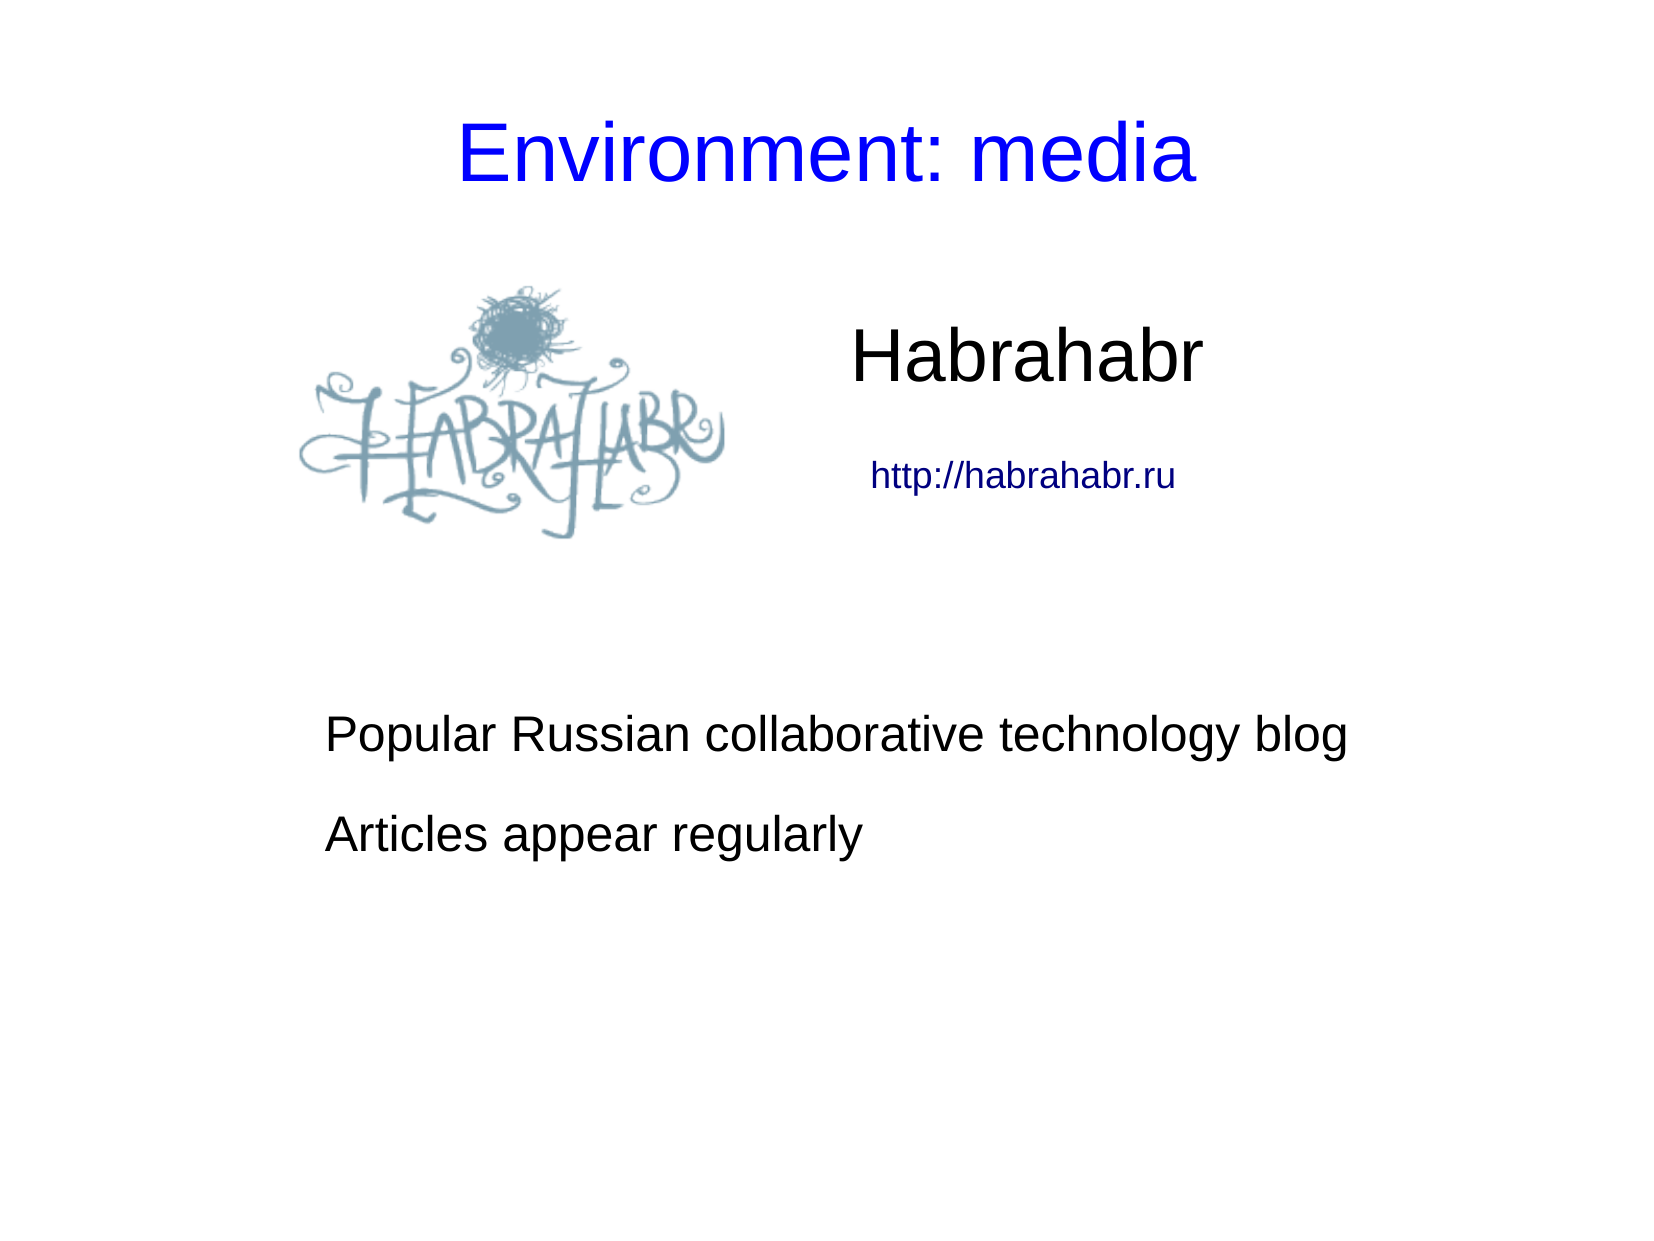

# Environment: media
Habrahabr
http://habrahabr.ru
Popular Russian collaborative technology blog
Articles appear regularly